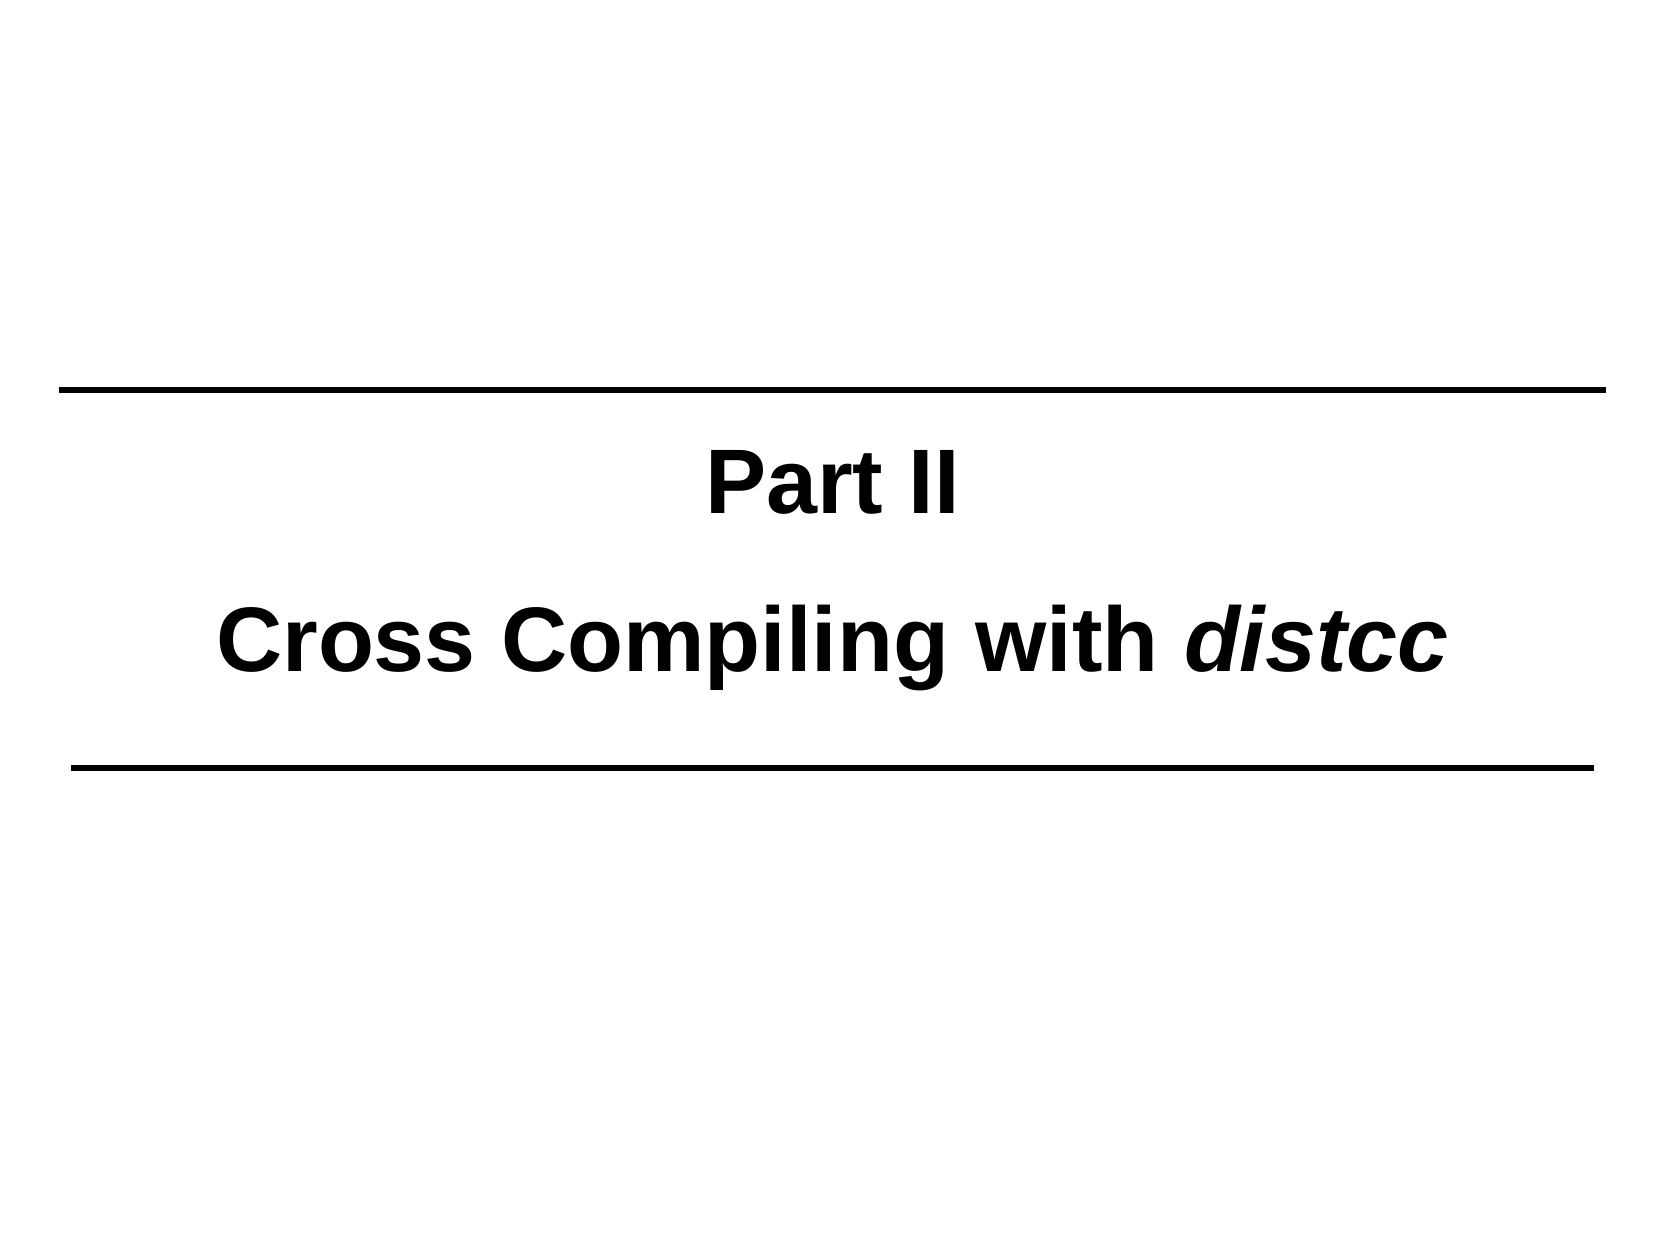

# Part II Cross Compiling with distcc